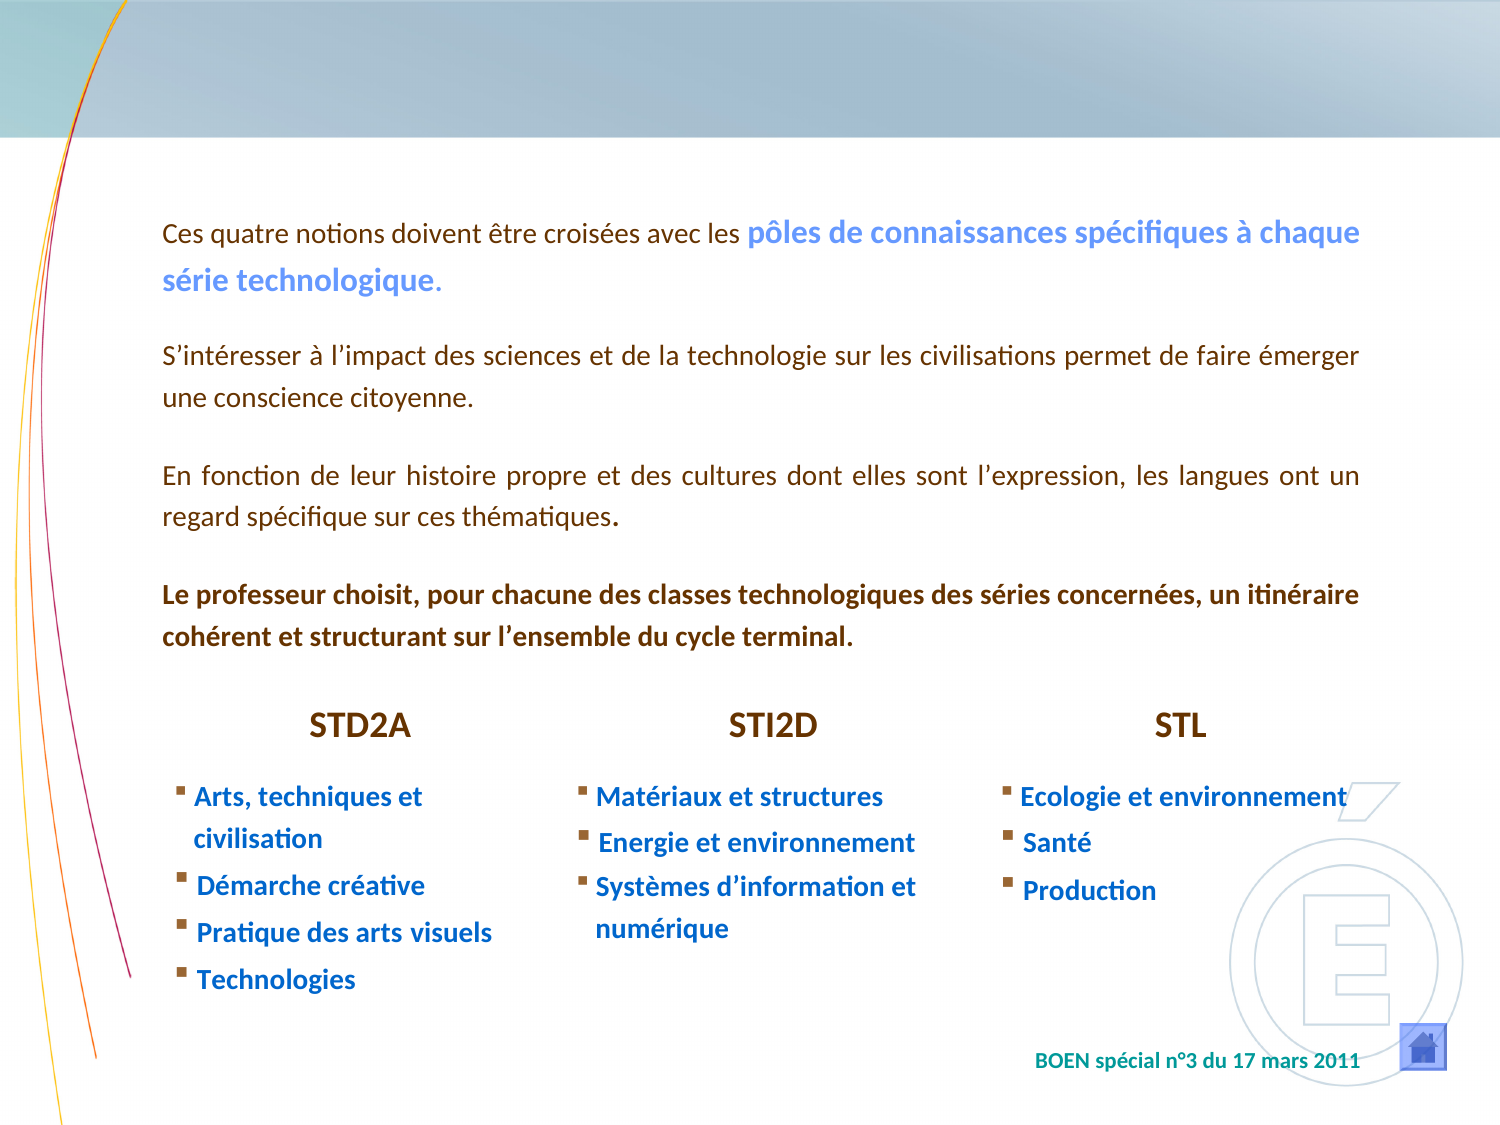

#
Ces quatre notions doivent être croisées avec les pôles de connaissances spécifiques à chaque série technologique.
S’intéresser à l’impact des sciences et de la technologie sur les civilisations permet de faire émerger une conscience citoyenne.
En fonction de leur histoire propre et des cultures dont elles sont l’expression, les langues ont un regard spécifique sur ces thématiques.
Le professeur choisit, pour chacune des classes technologiques des séries concernées, un itinéraire cohérent et structurant sur l’ensemble du cycle terminal.
BOEN spécial n°3 du 17 mars 2011
| STD2A | STI2D | STL |
| --- | --- | --- |
| Arts, techniques et civilisation Démarche créative Pratique des arts visuels Technologies | Matériaux et structures Energie et environnement Systèmes d’information et numérique | Ecologie et environnement Santé Production |